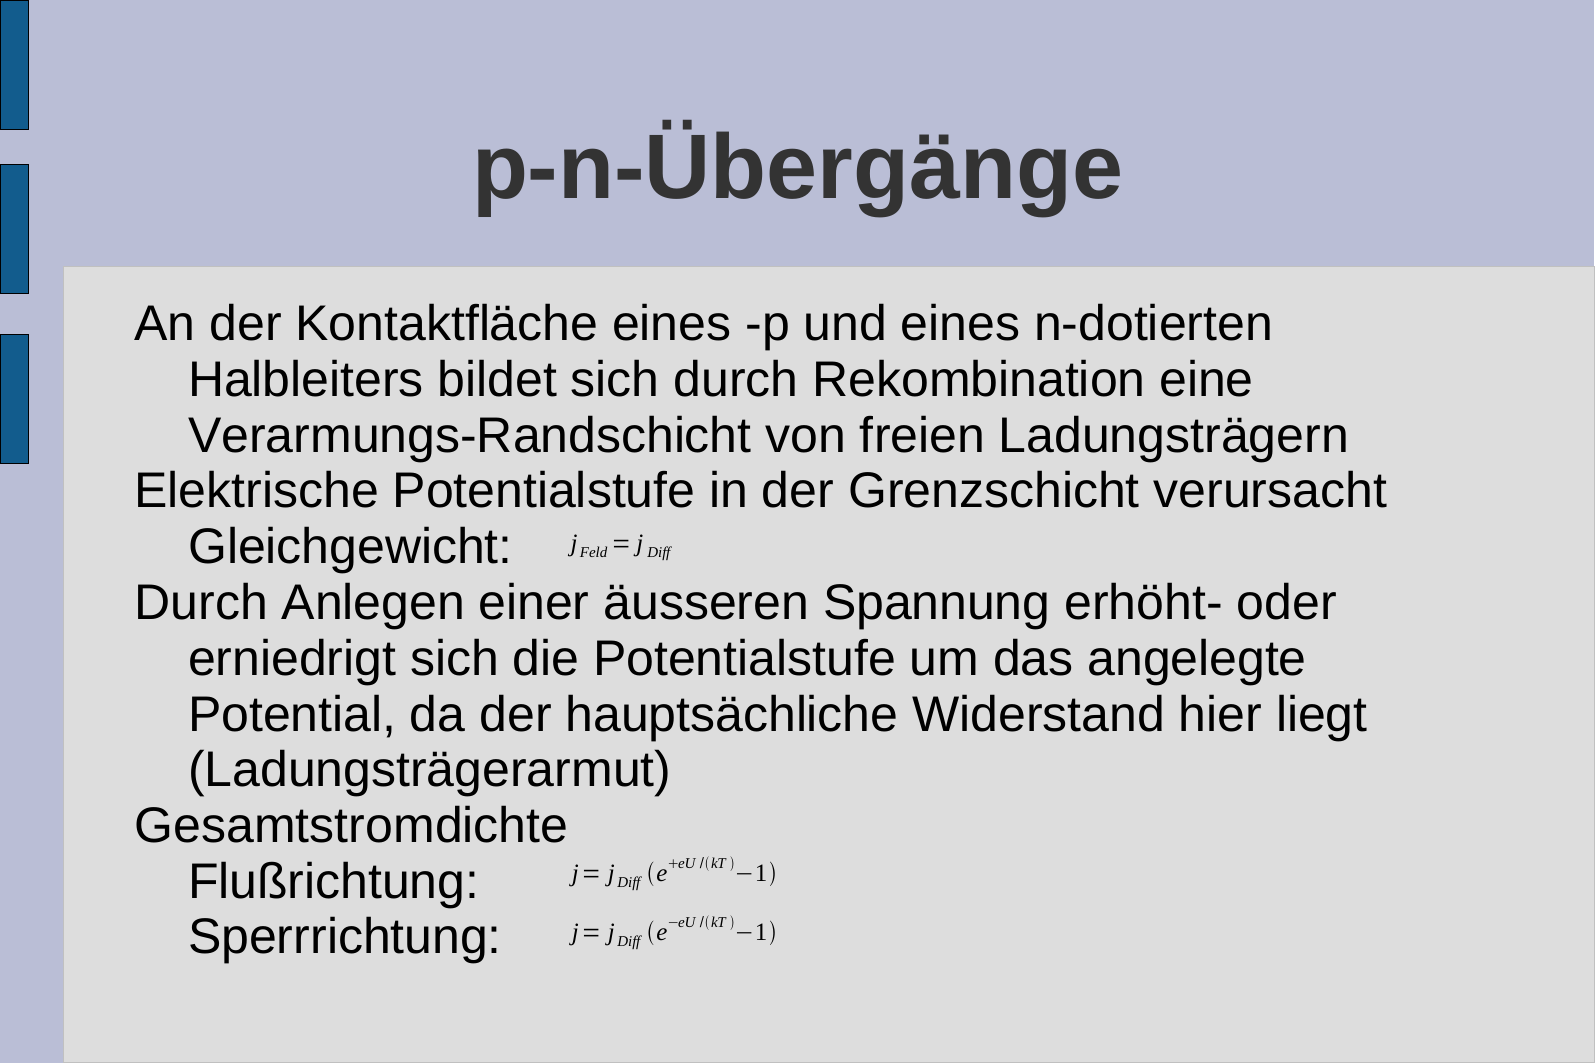

# p-n-Übergänge
An der Kontaktfläche eines -p und eines n-dotierten Halbleiters bildet sich durch Rekombination eine Verarmungs-Randschicht von freien Ladungsträgern
Elektrische Potentialstufe in der Grenzschicht verursacht Gleichgewicht:
Durch Anlegen einer äusseren Spannung erhöht- oder erniedrigt sich die Potentialstufe um das angelegte Potential, da der hauptsächliche Widerstand hier liegt (Ladungsträgerarmut)
Gesamtstromdichte
Flußrichtung:
Sperrrichtung: